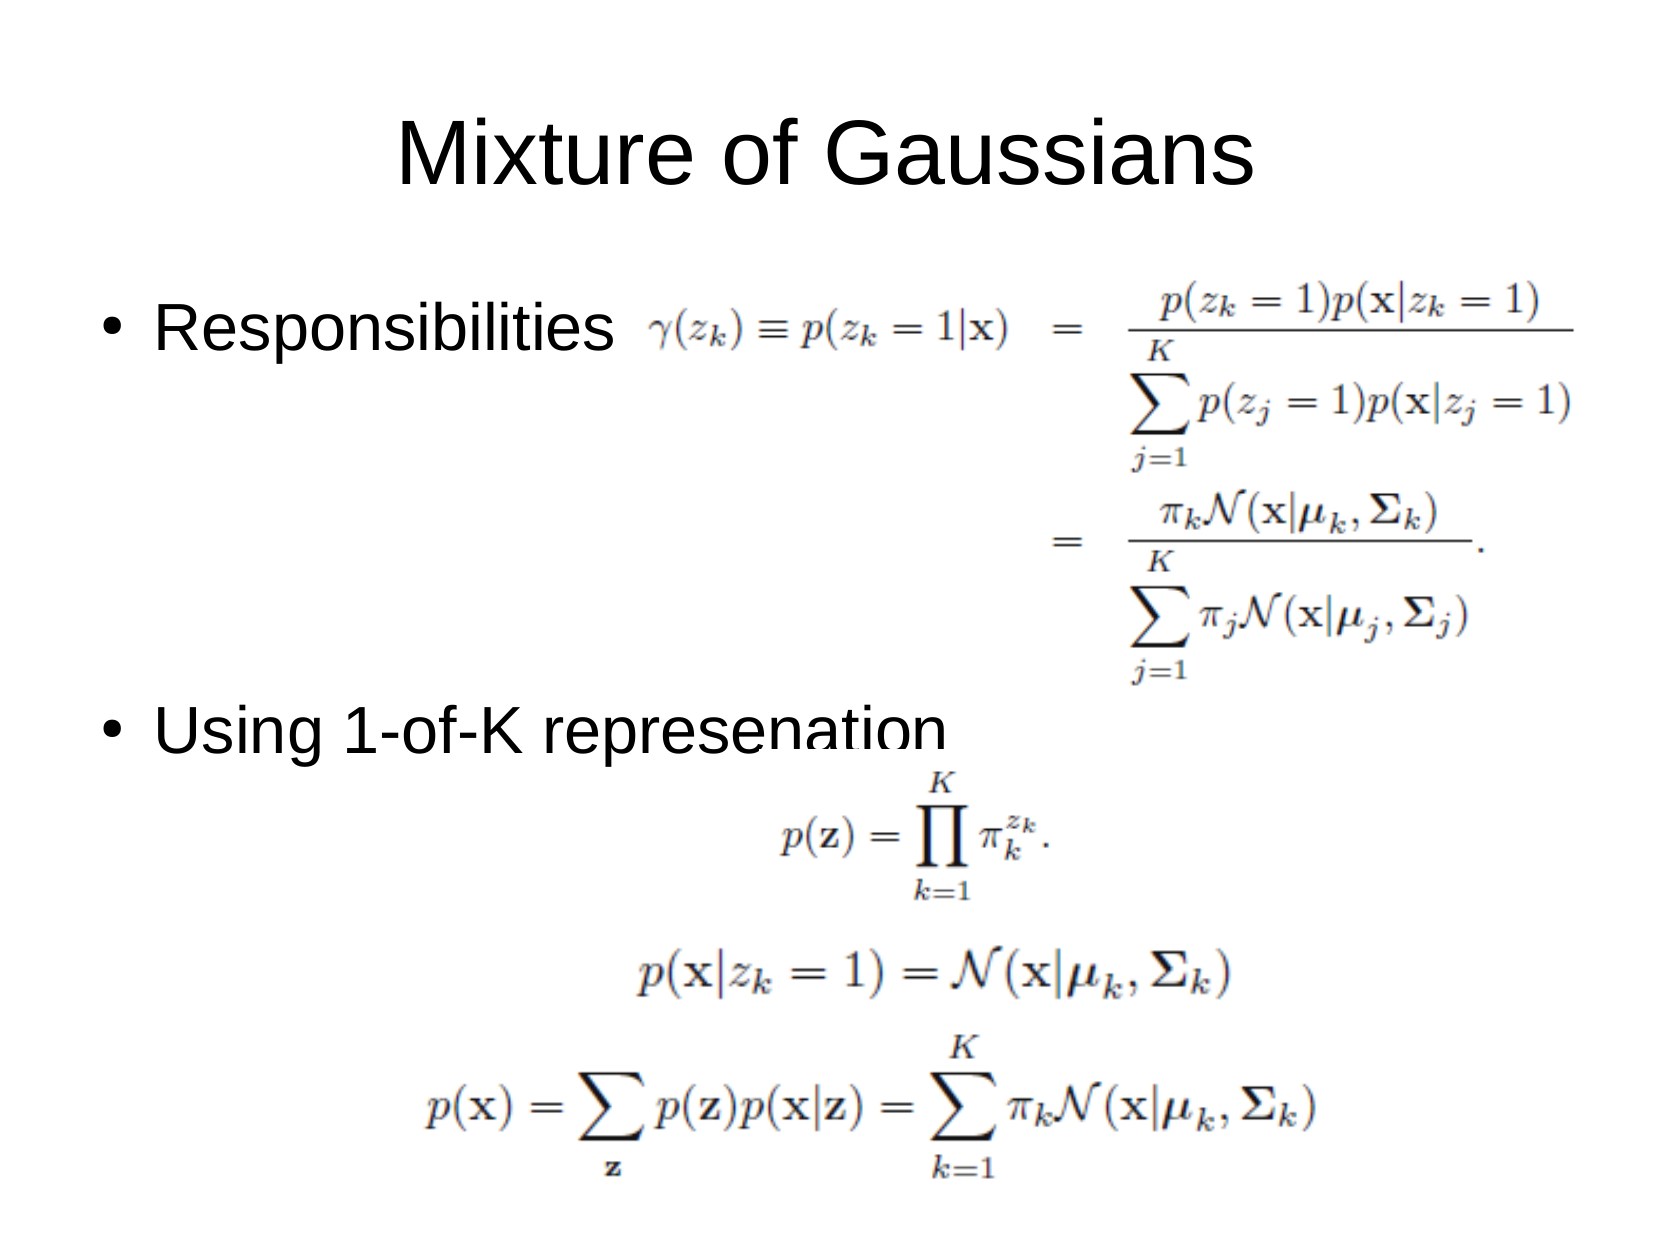

# Mixture of Gaussians
Responsibilities
Using 1-of-K represenation